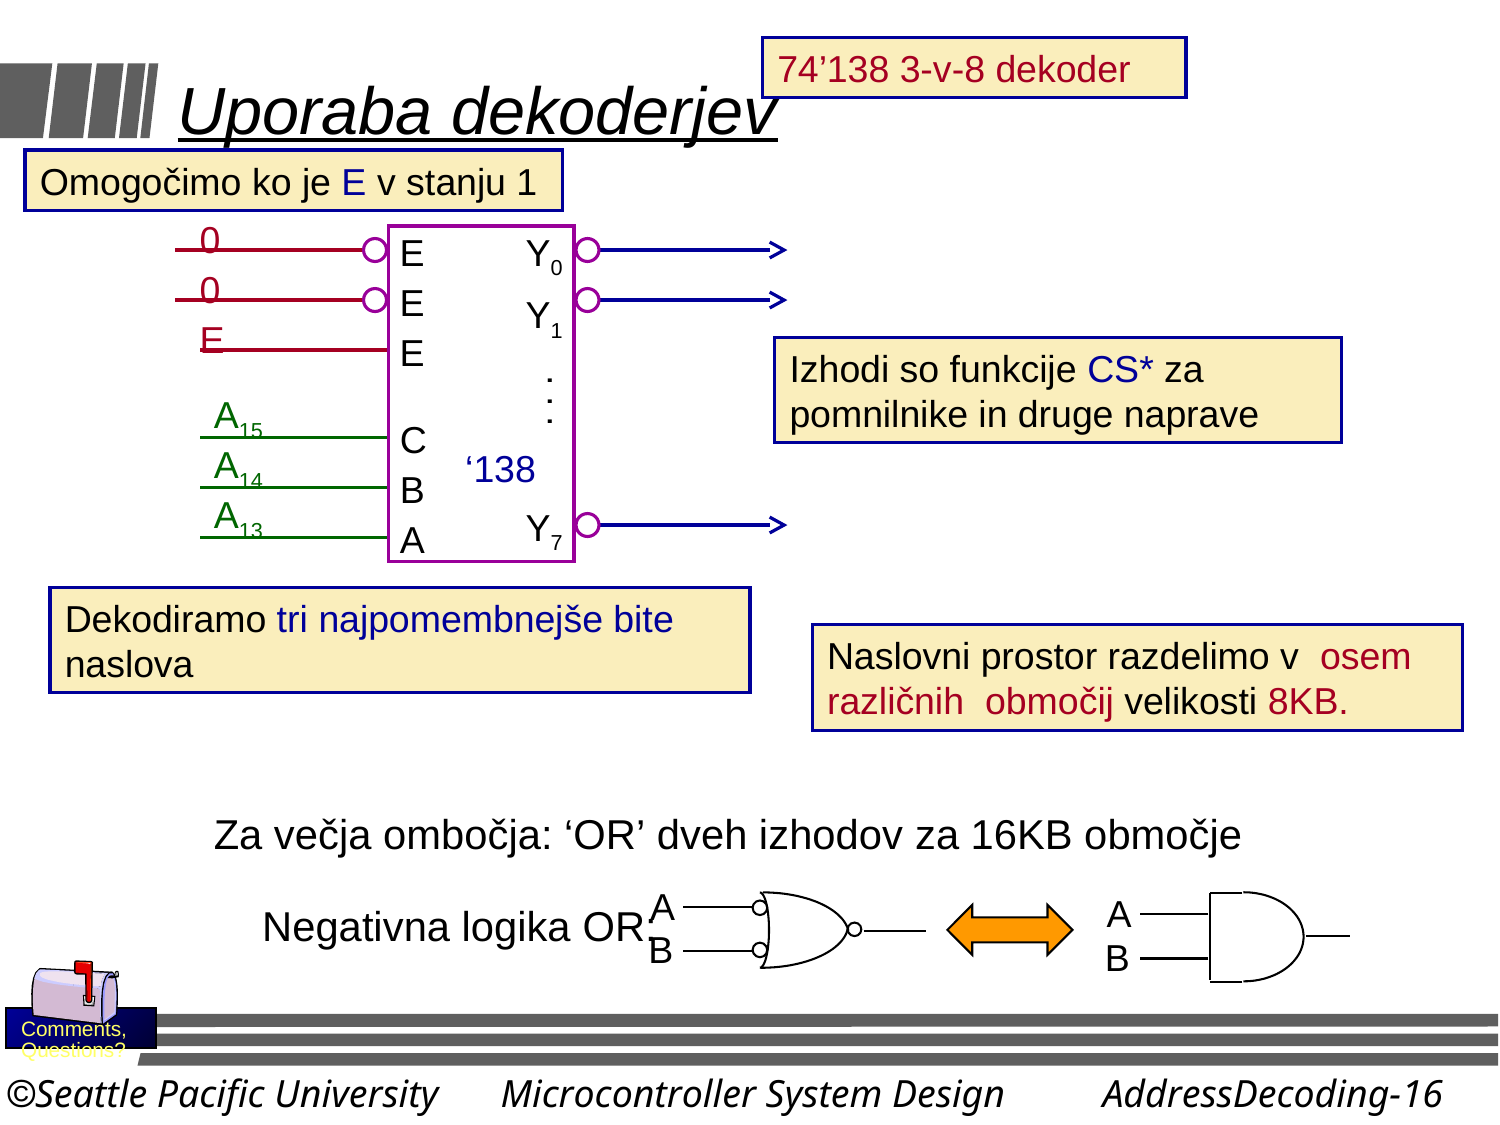

74’138 3-v-8 dekoder
# Uporaba dekoderjev
Omogočimo ko je E v stanju 1
0
0
E
E
Y0
E
Y1
E
. . .
C
‘138
B
Y7
A
Izhodi so funkcije CS* za pomnilnike in druge naprave
A15
A14
A13
Dekodiramo tri najpomembnejše bite naslova
Naslovni prostor razdelimo v osem različnih območij velikosti 8KB.
Za večja ombočja: ‘OR’ dveh izhodov za 16KB območje
A
A
Negativna logika OR:
B
B